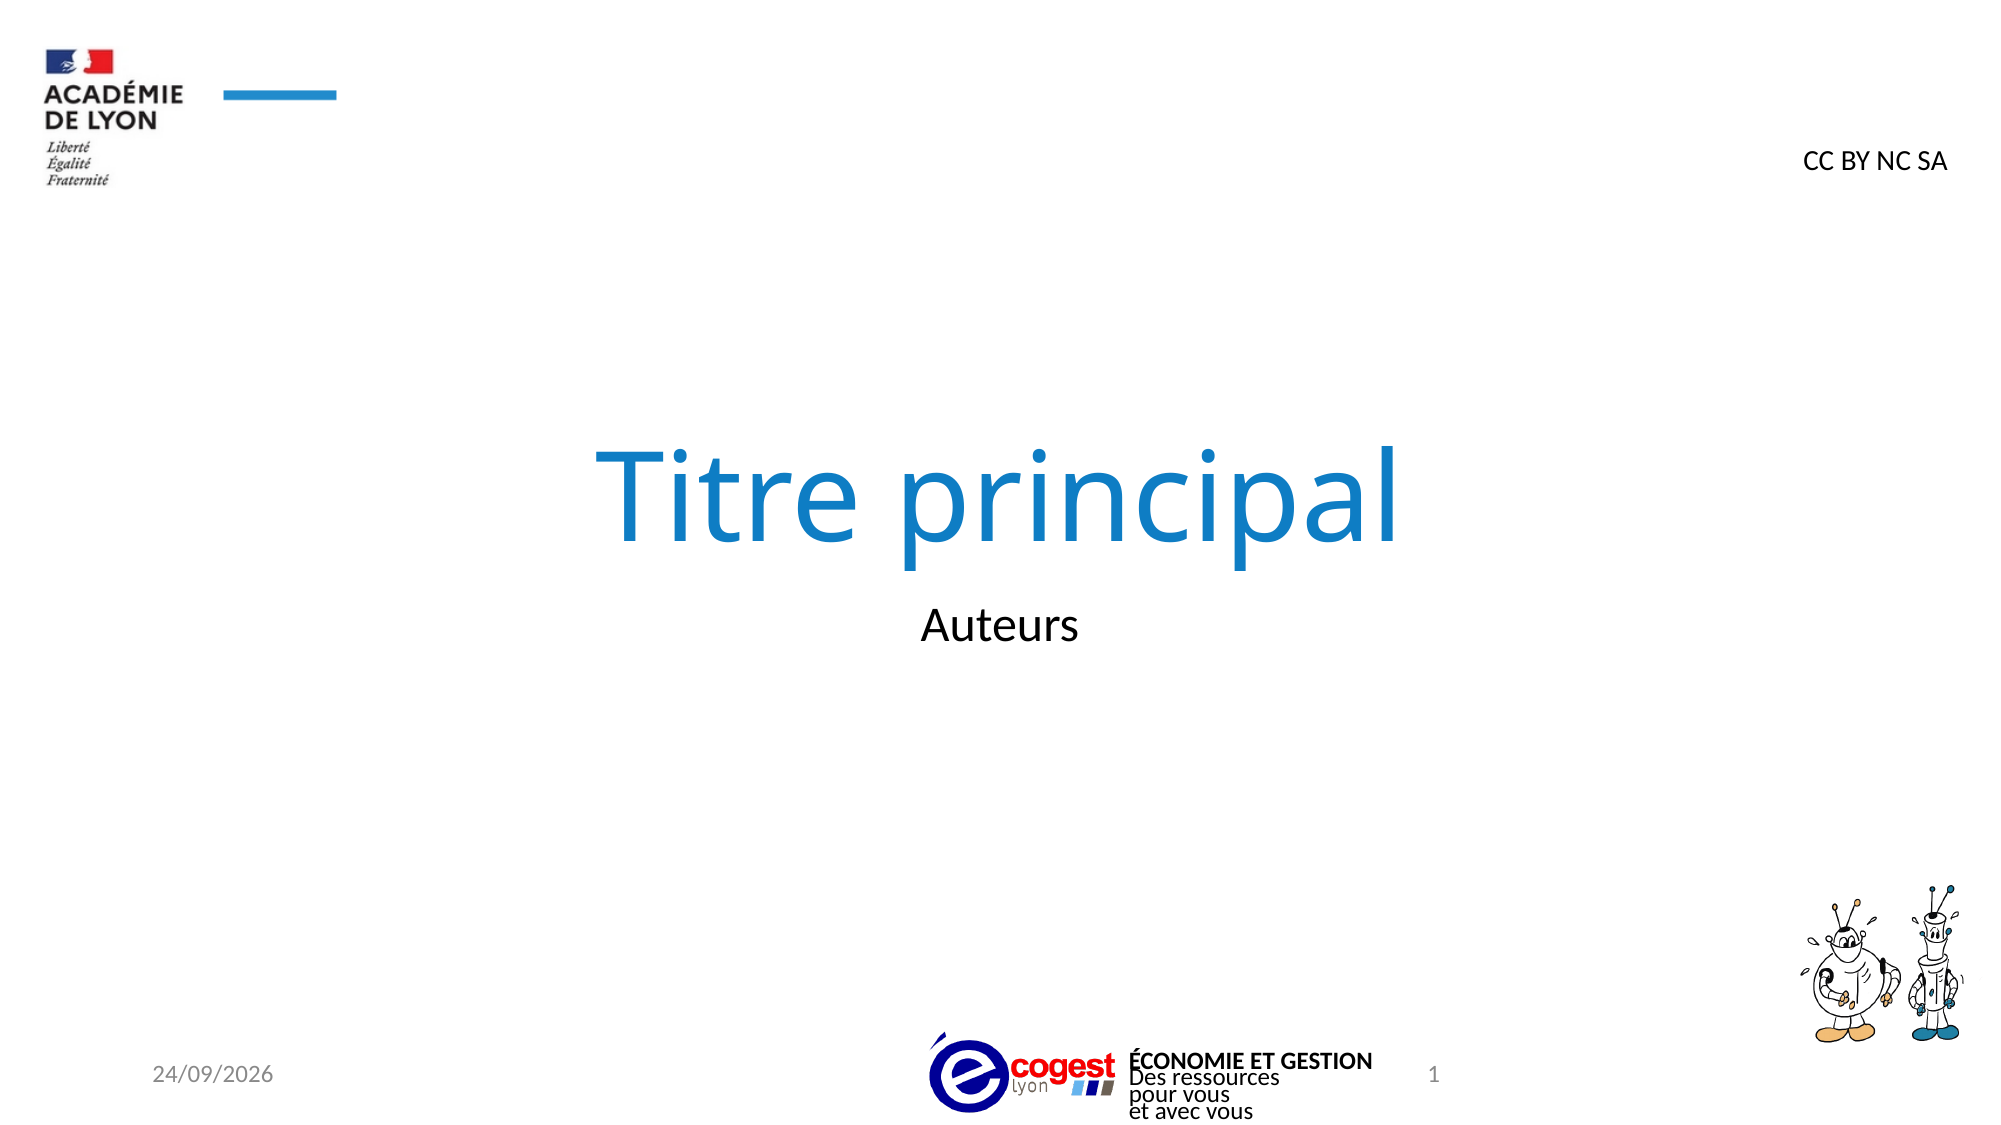

CC BY NC SA
# Titre principal
Auteurs
ÉCONOMIE ET GESTION
Des ressources
pour vous
et avec vous